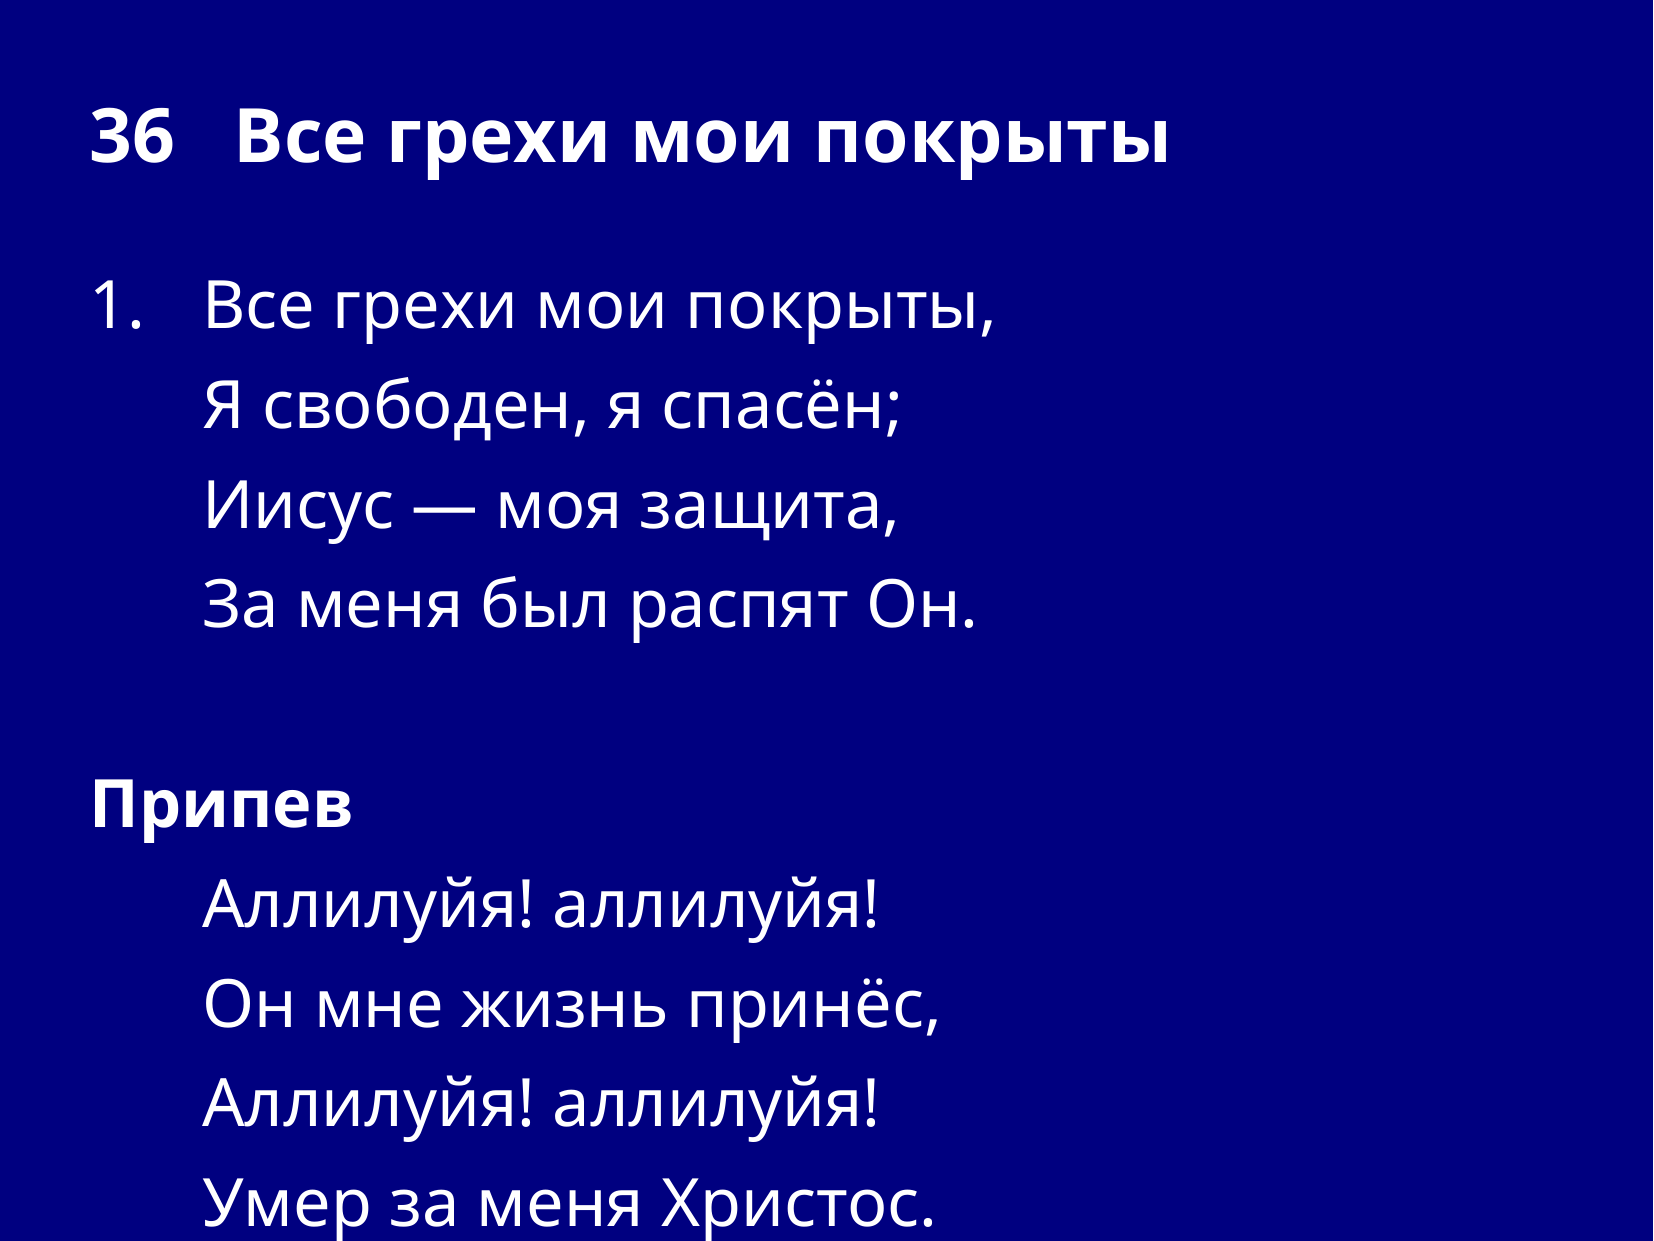

36 Все грехи мои покрыты
1.	Все грехи мои покрыты,
	Я свободен, я спасён;
	Иисус — моя защита,
	За меня был распят Он.
Припев
	Аллилуйя! аллилуйя!
	Он мне жизнь принёс,
	Аллилуйя! аллилуйя!
	Умер за меня Христос.